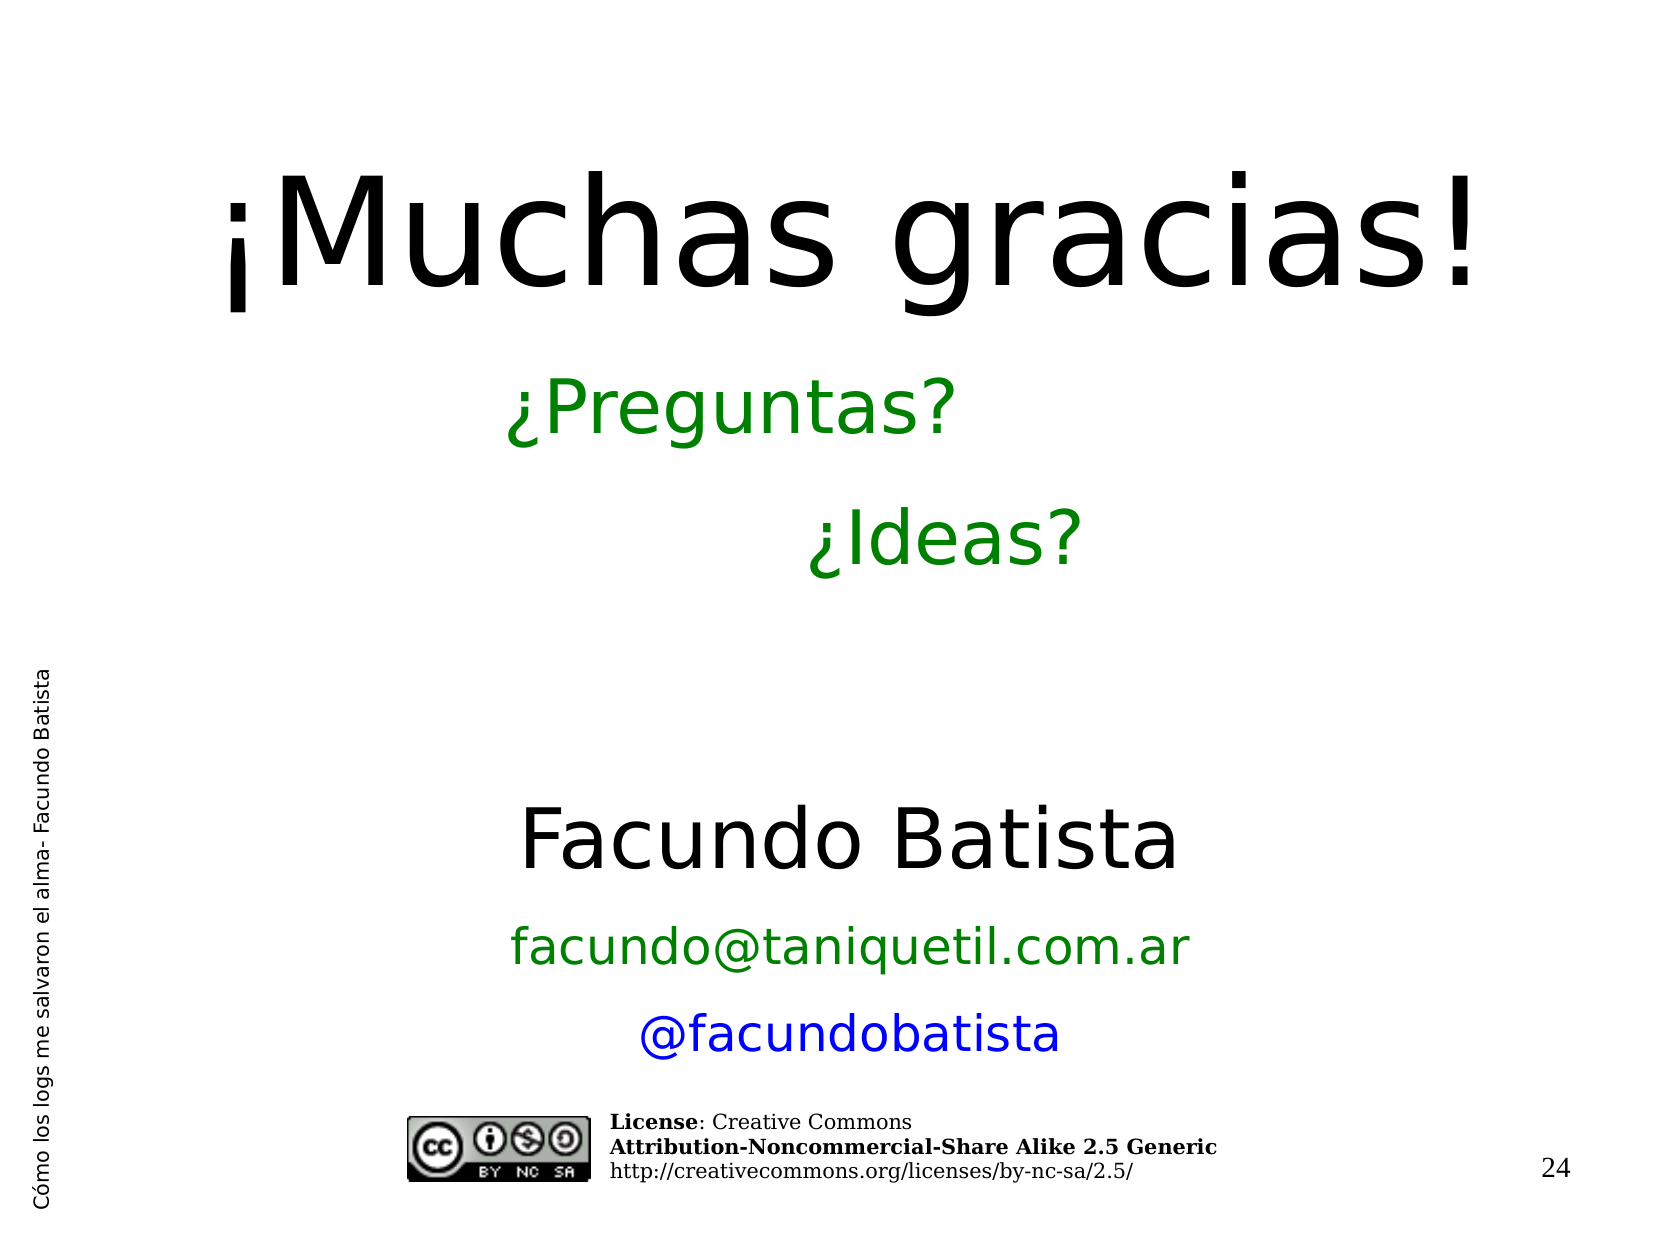

# ¡Muchas gracias! ¿Preguntas? ¿Ideas? Facundo Batista facundo@taniquetil.com.ar @facundobatista
License: Creative Commons
Attribution-Noncommercial-Share Alike 2.5 Generic
http://creativecommons.org/licenses/by-nc-sa/2.5/
24